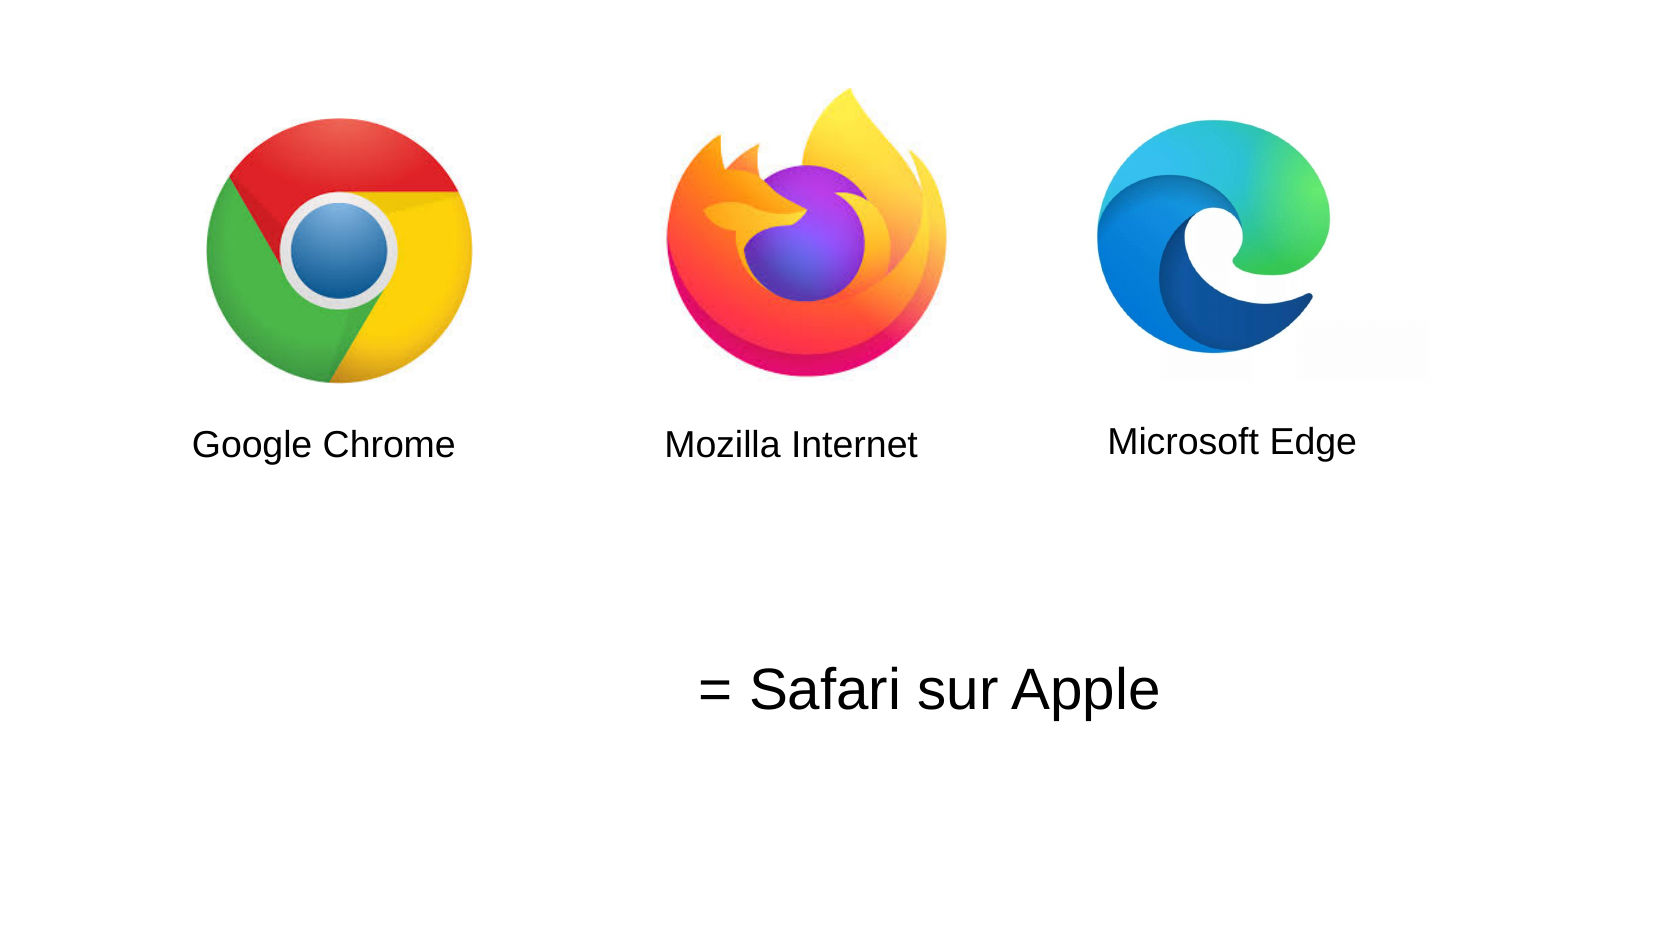

Microsoft Edge
Google Chrome
Mozilla Internet
= Safari sur Apple